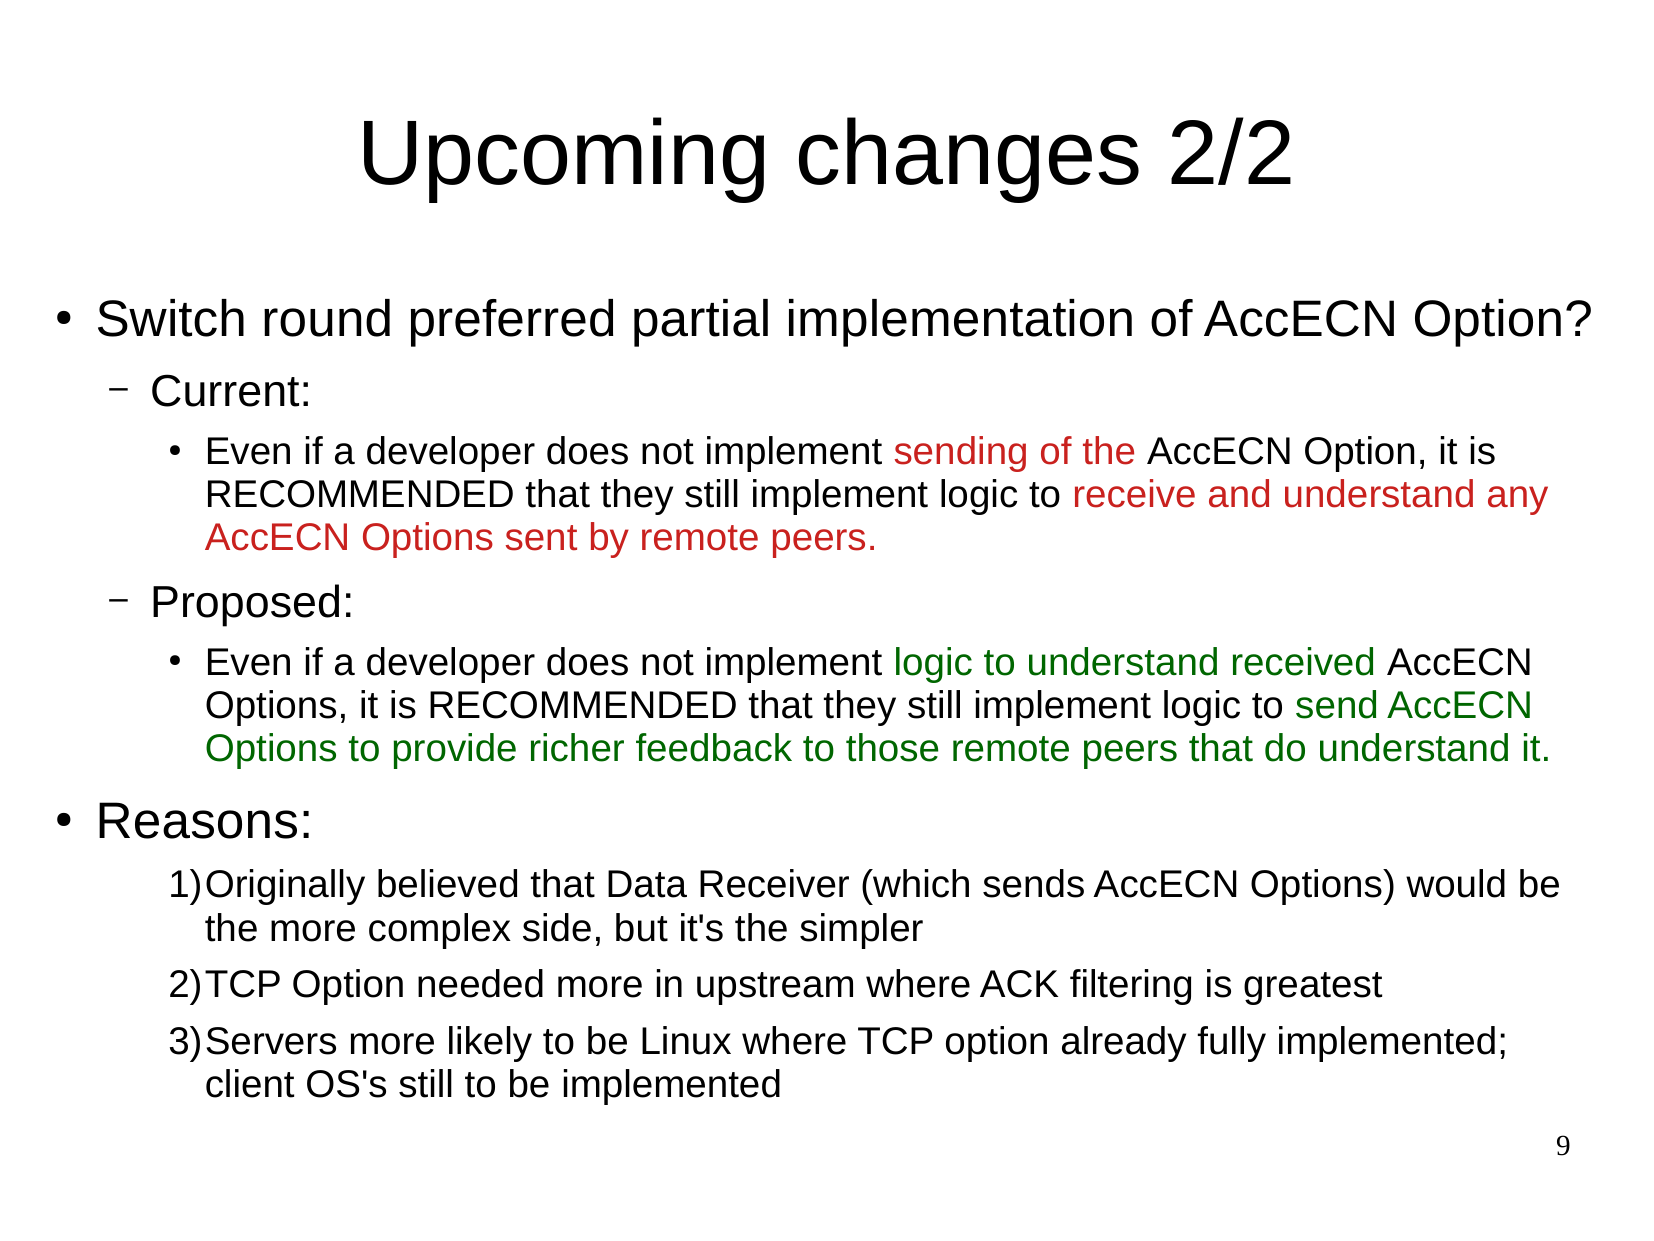

# Upcoming changes 2/2
Switch round preferred partial implementation of AccECN Option?
Current:
Even if a developer does not implement sending of the AccECN Option, it is RECOMMENDED that they still implement logic to receive and understand any AccECN Options sent by remote peers.
Proposed:
Even if a developer does not implement logic to understand received AccECN Options, it is RECOMMENDED that they still implement logic to send AccECN Options to provide richer feedback to those remote peers that do understand it.
Reasons:
Originally believed that Data Receiver (which sends AccECN Options) would be the more complex side, but it's the simpler
TCP Option needed more in upstream where ACK filtering is greatest
Servers more likely to be Linux where TCP option already fully implemented; client OS's still to be implemented
9